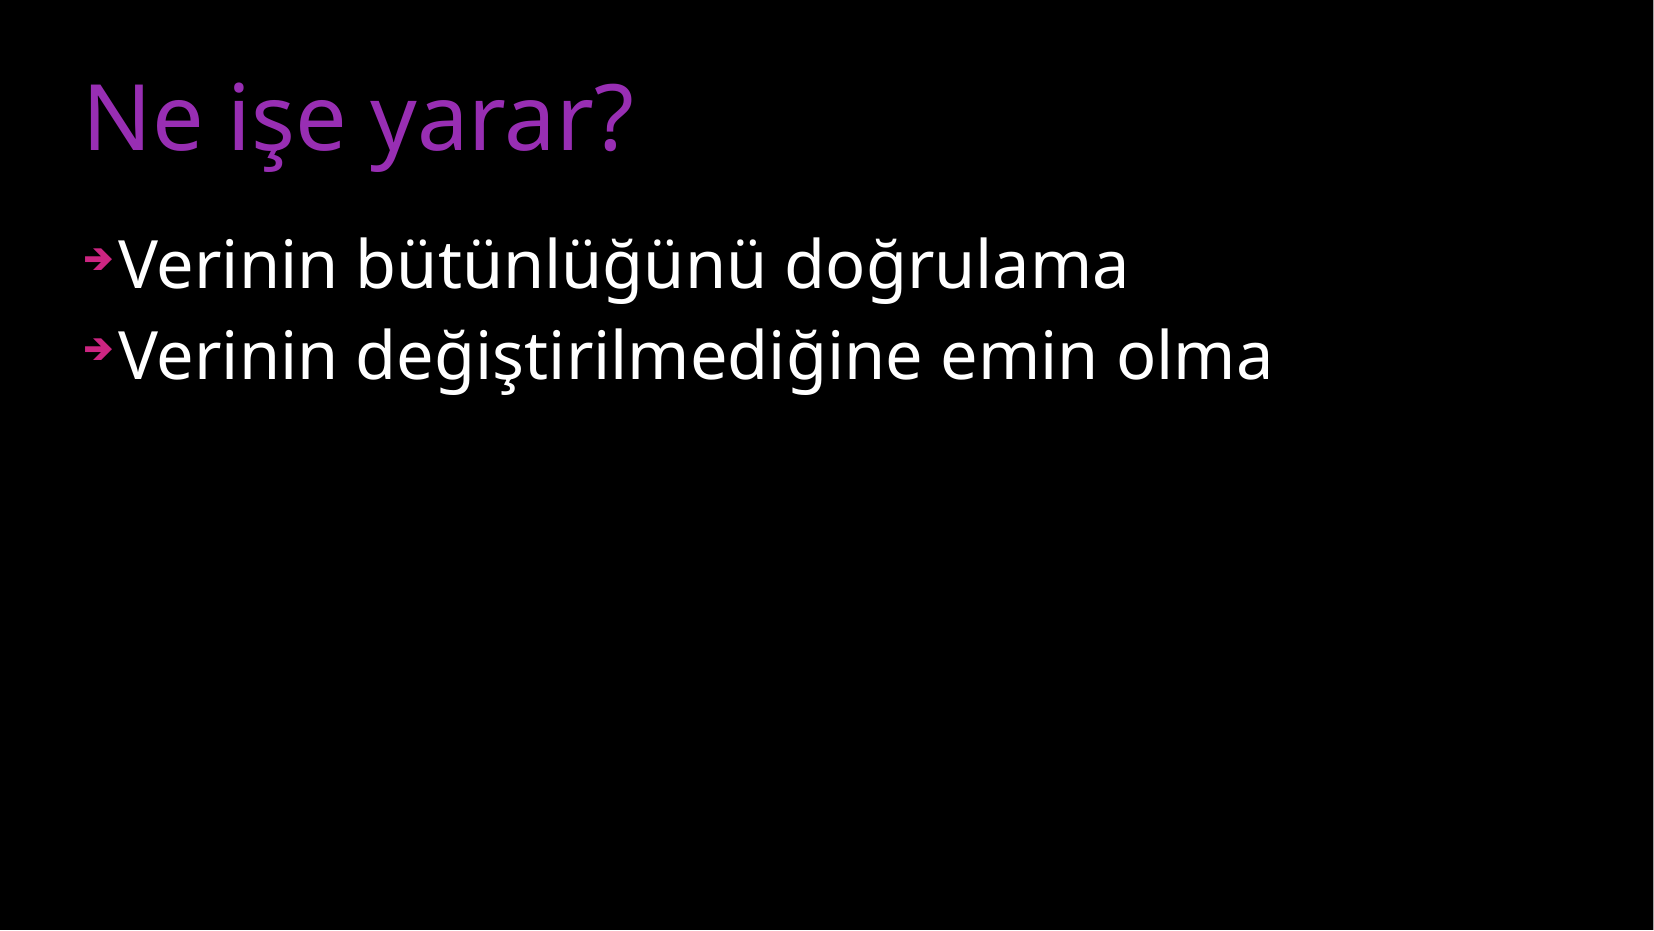

# Ne işe yarar?
Verinin bütünlüğünü doğrulama
Verinin değiştirilmediğine emin olma